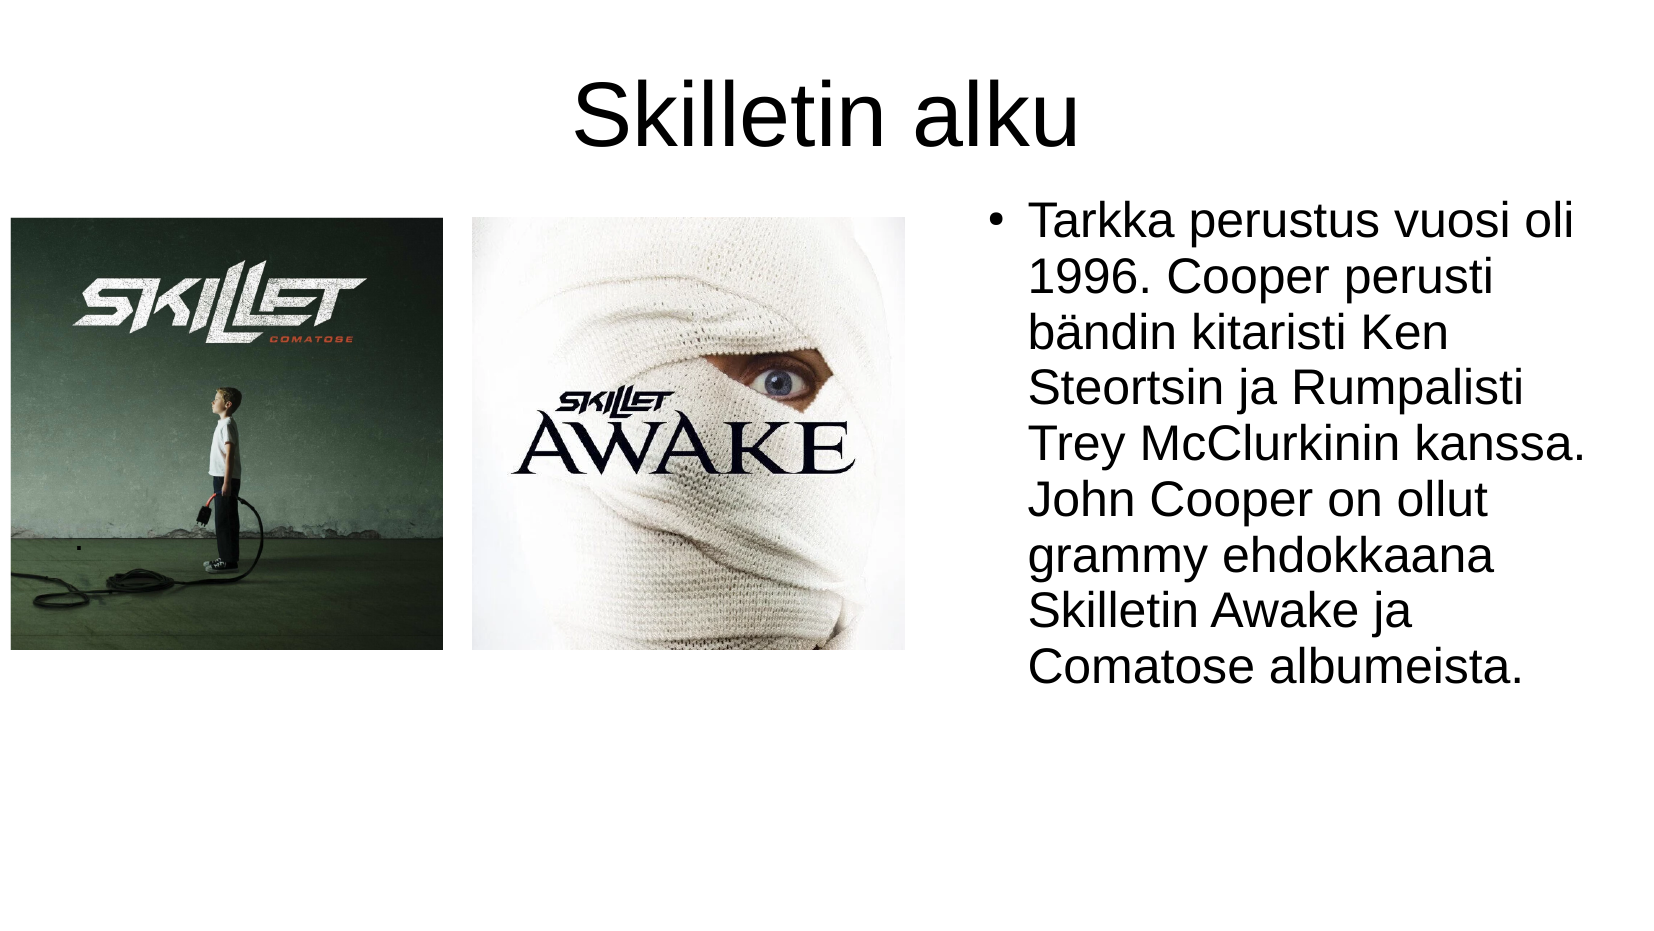

# Skilletin alku
Tarkka perustus vuosi oli 1996. Cooper perusti bändin kitaristi Ken Steortsin ja Rumpalisti Trey McClurkinin kanssa. John Cooper on ollut grammy ehdokkaana Skilletin Awake ja Comatose albumeista.
.
Tarkka on ollut grammy ehdokkaana Skilletin Awake ja Comatose albumeista.